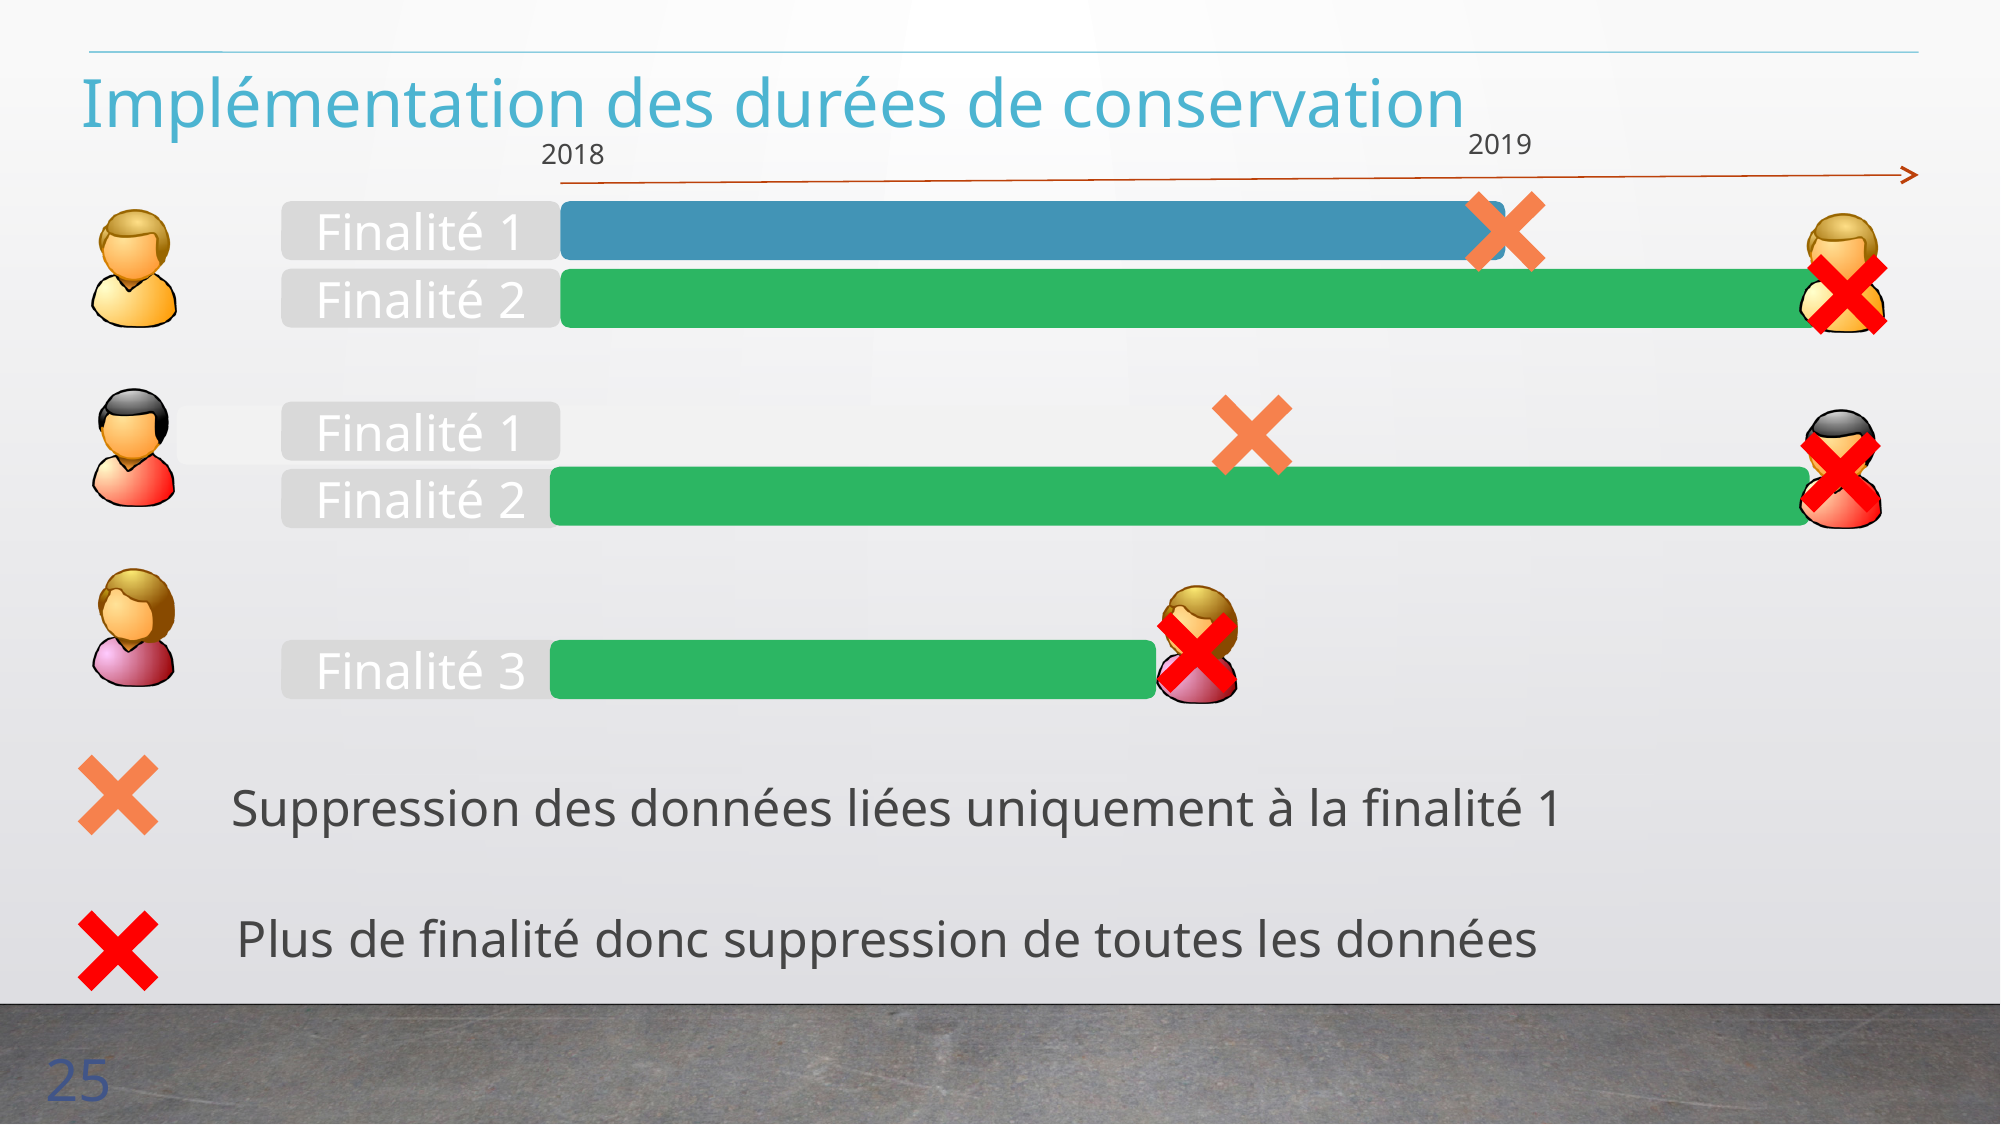

# Implémentation des durées de conservation
2019
2018
Finalité 1
Finalité 2
Finalité 1
Finalité 2
Finalité 3
Suppression des données liées uniquement à la finalité 1
Plus de finalité donc suppression de toutes les données